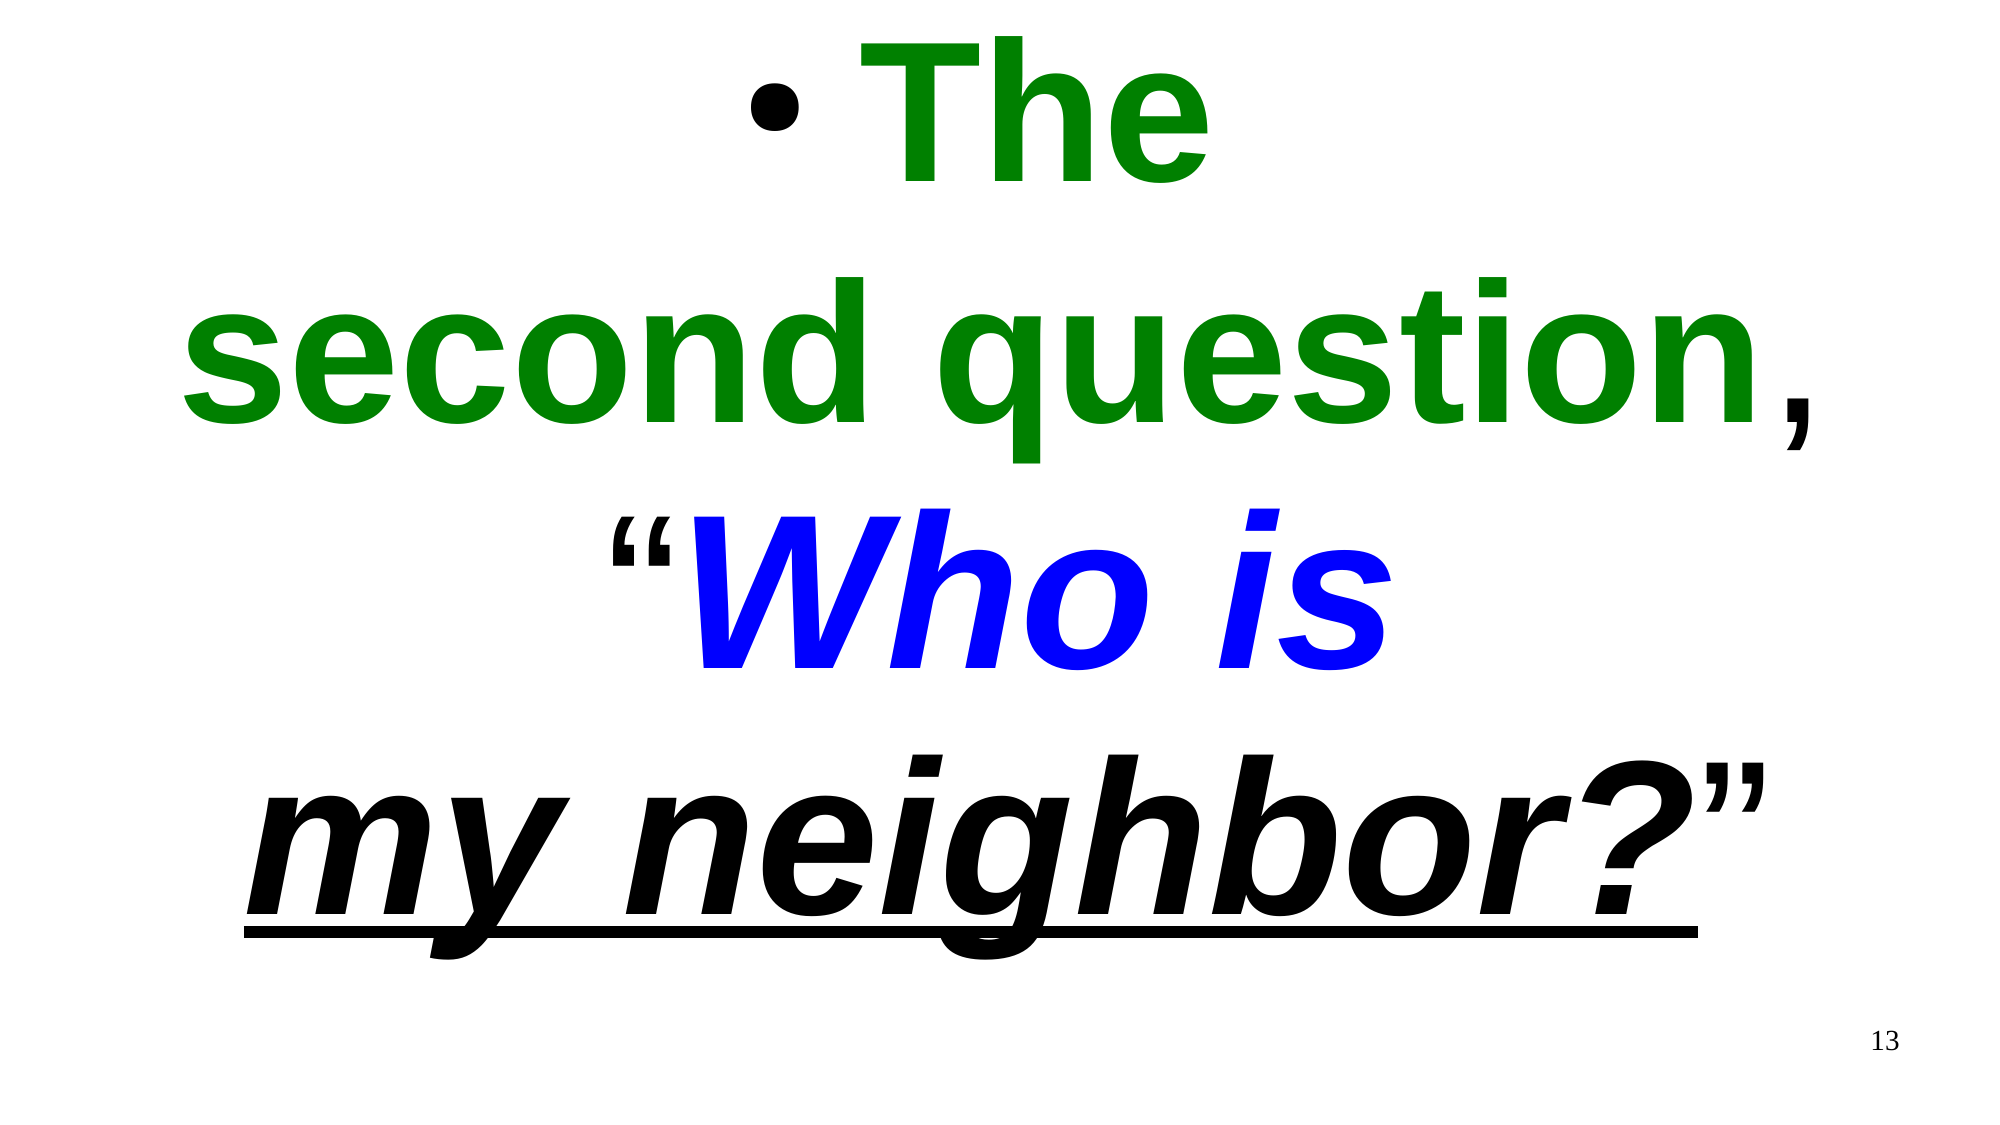

# The second question,  “Who is my neighbor?”
13